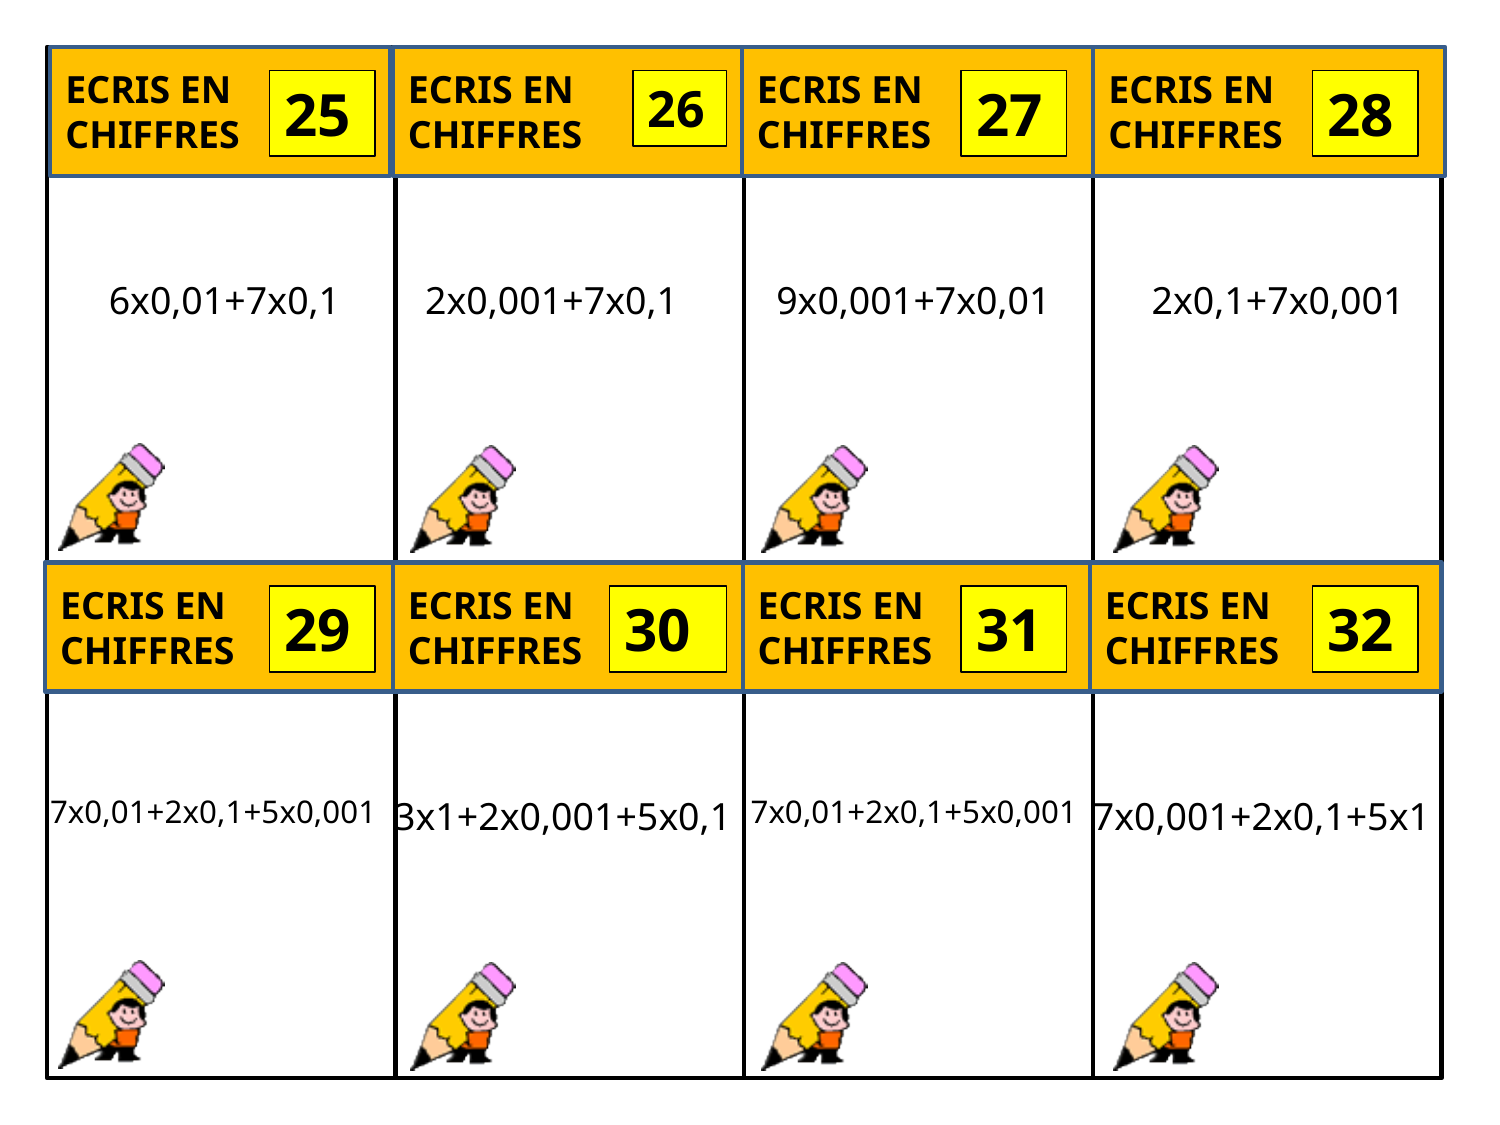

ECRIS EN CHIFFRES
ECRIS EN CHIFFRES
ECRIS EN CHIFFRES
ECRIS EN CHIFFRES
25
26
27
28
29
30
31
32
6x0,01+7x0,1
2x0,001+7x0,1
9x0,001+7x0,01
2x0,1+7x0,001
7x0,01+2x0,1+5x0,001
3x1+2x0,001+5x0,1
7x0,01+2x0,1+5x0,001
7x0,001+2x0,1+5x1
ECRIS EN CHIFFRES
ECRIS EN CHIFFRES
ECRIS EN CHIFFRES
ECRIS EN CHIFFRES